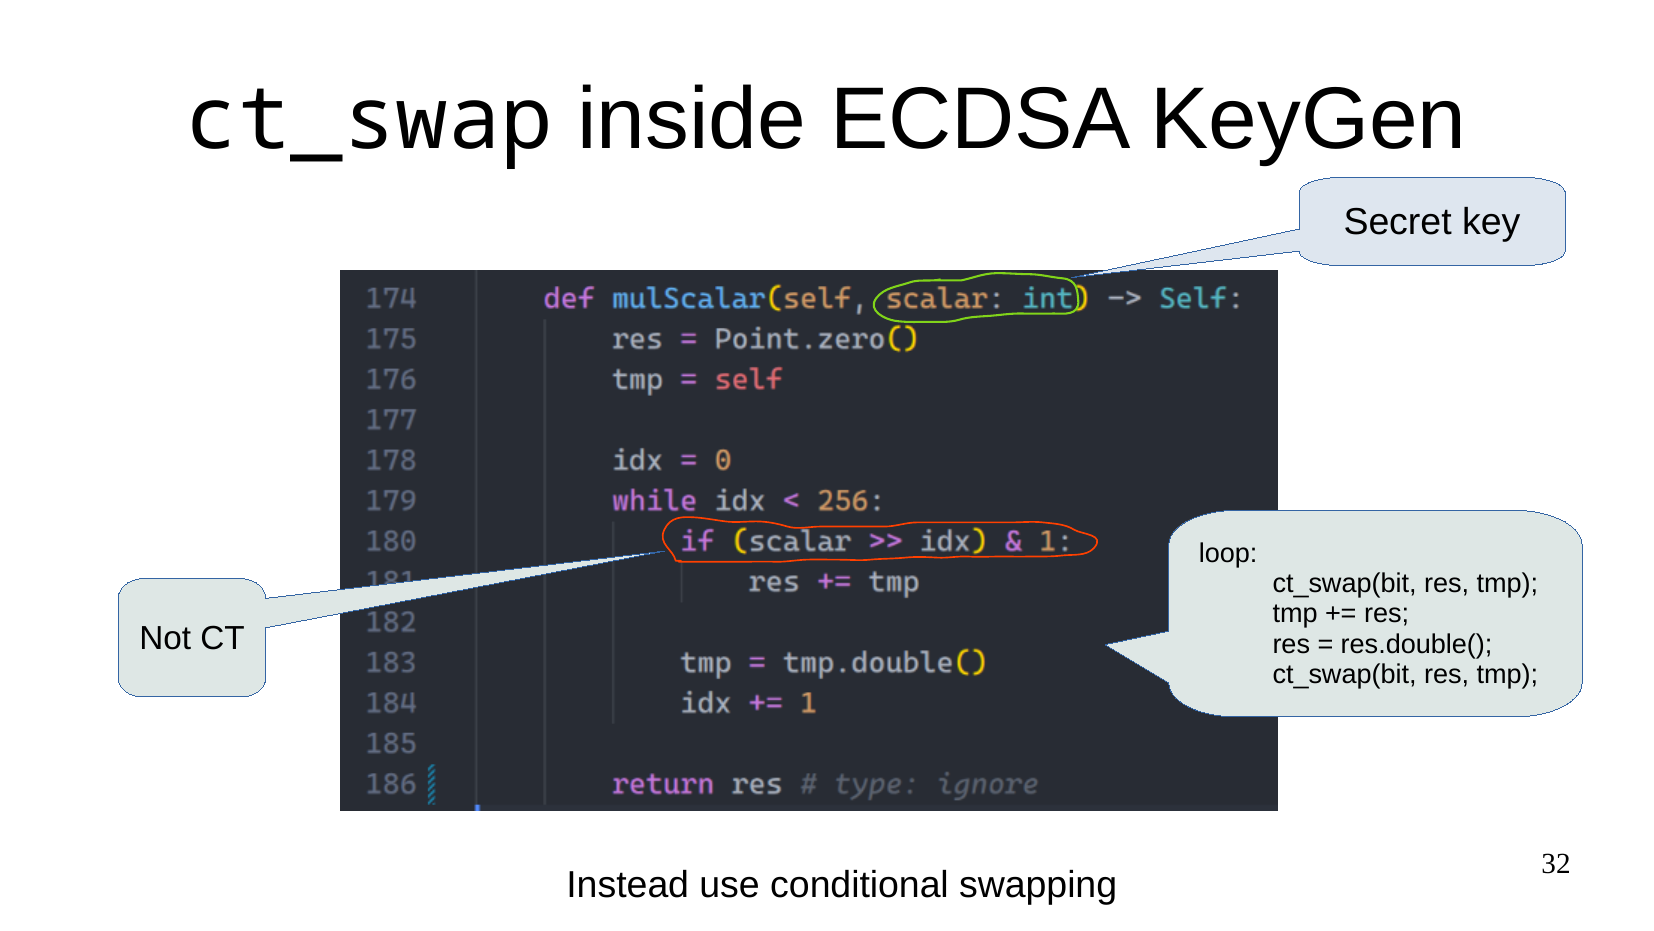

# ct_swap inside ECDSA KeyGen
Secret key
loop:
	ct_swap(bit, res, tmp);
	tmp += res;
	res = res.double();
	ct_swap(bit, res, tmp);
Not CT
32
Instead use conditional swapping